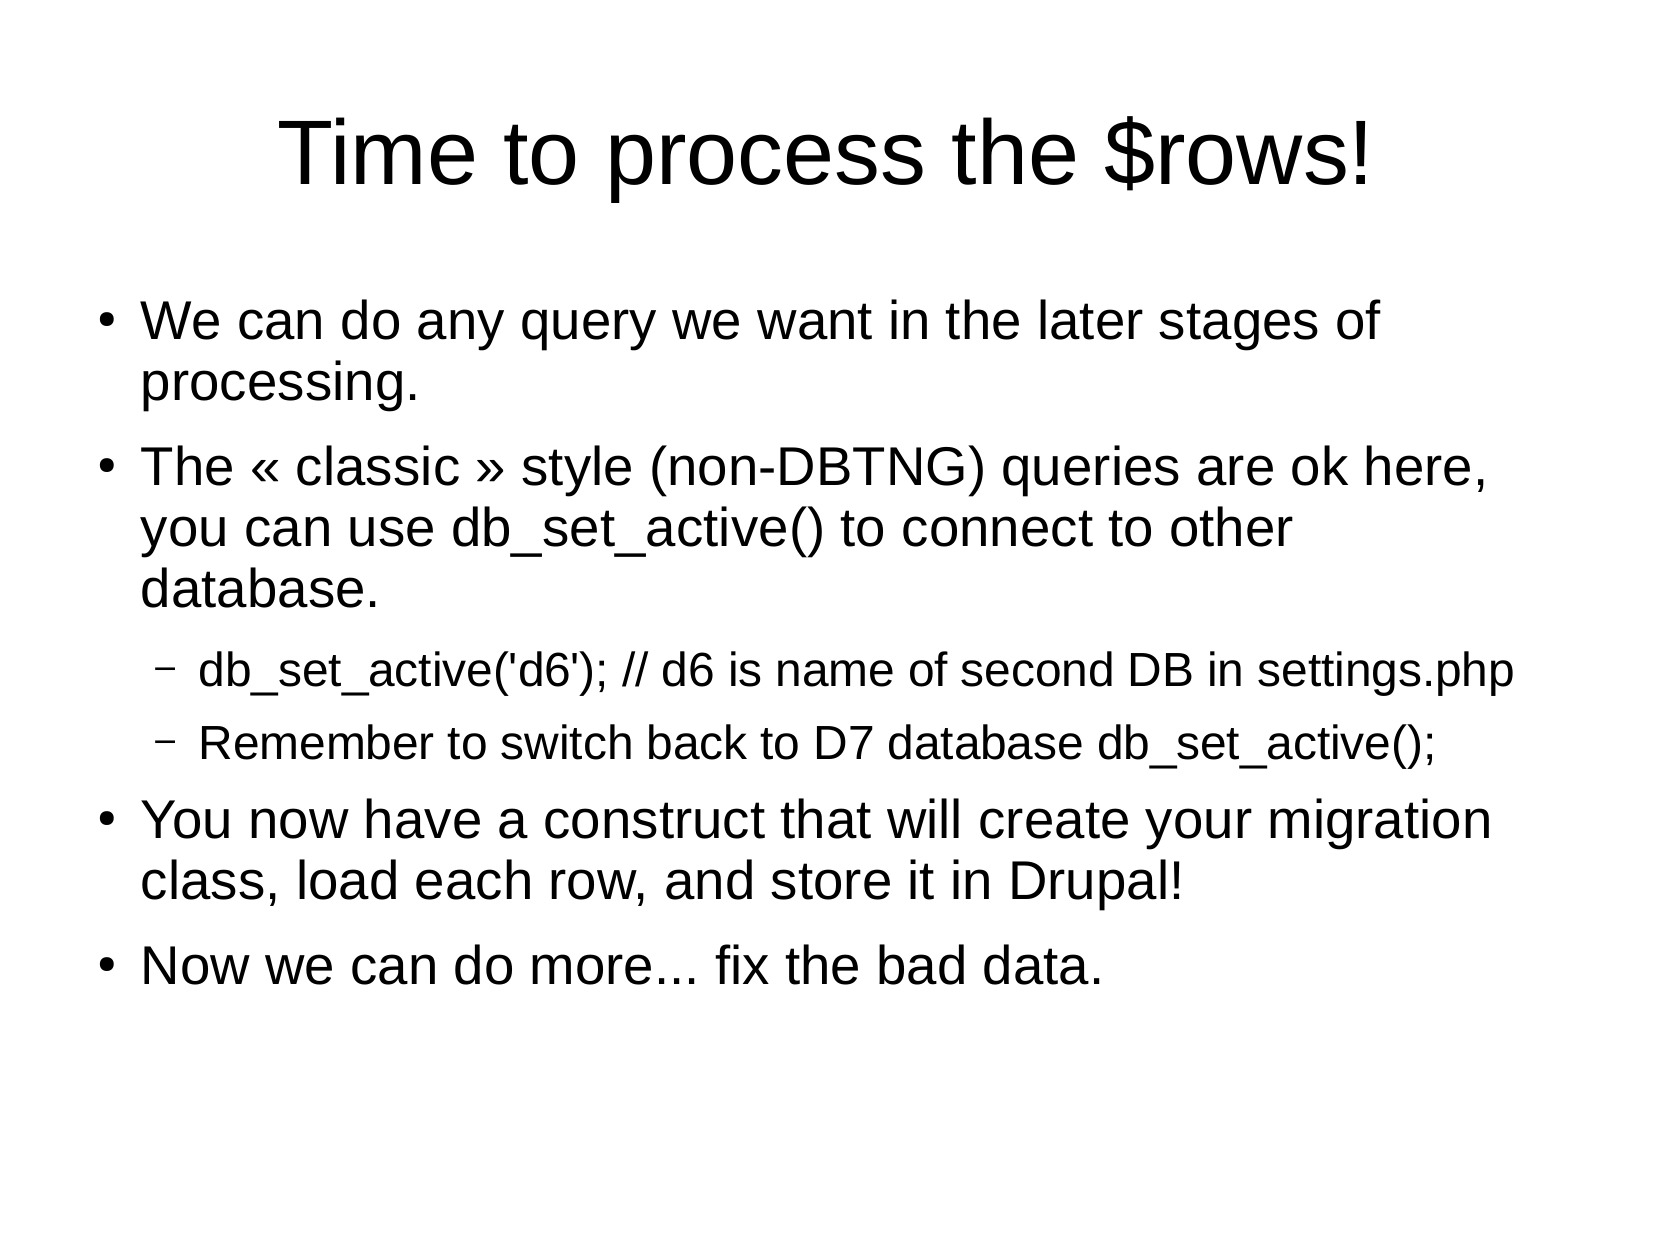

# Time to process the $rows!
We can do any query we want in the later stages of processing.
The « classic » style (non-DBTNG) queries are ok here, you can use db_set_active() to connect to other database.
db_set_active('d6'); // d6 is name of second DB in settings.php
Remember to switch back to D7 database db_set_active();
You now have a construct that will create your migration class, load each row, and store it in Drupal!
Now we can do more... fix the bad data.